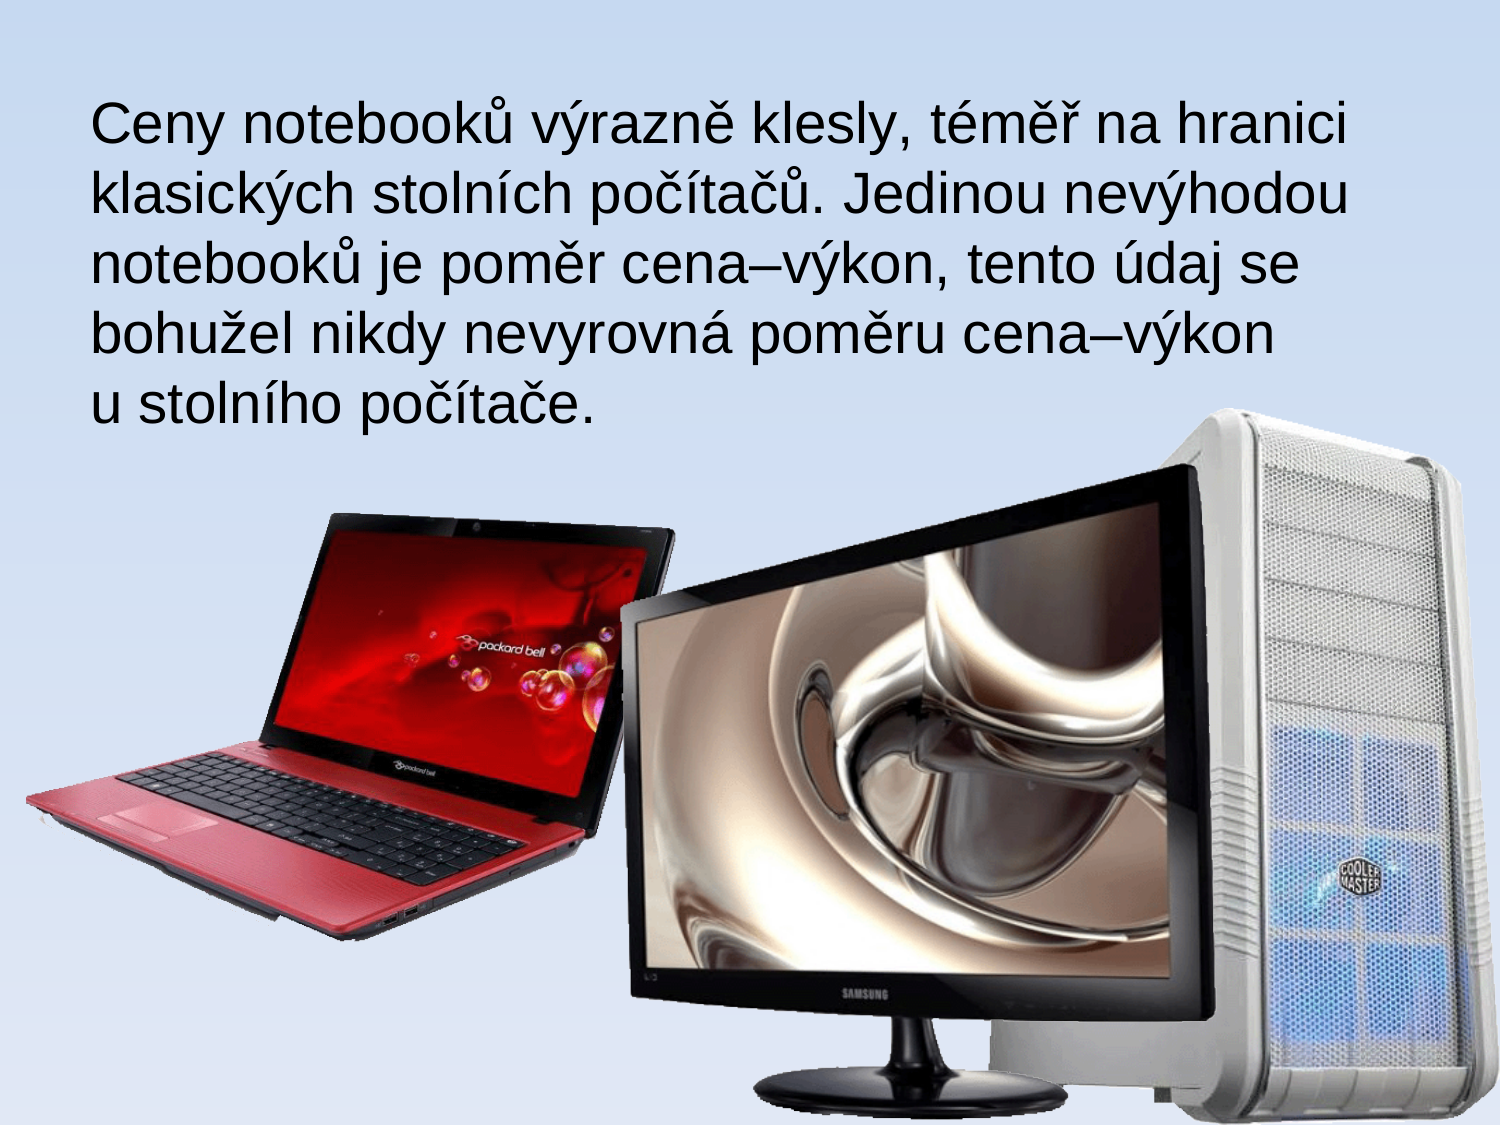

# Ceny notebooků výrazně klesly, téměř na hranici klasických stolních počítačů. Jedinou nevýhodou notebooků je poměr cena–výkon, tento údaj se bohužel nikdy nevyrovná poměru cena–výkon u stolního počítače.